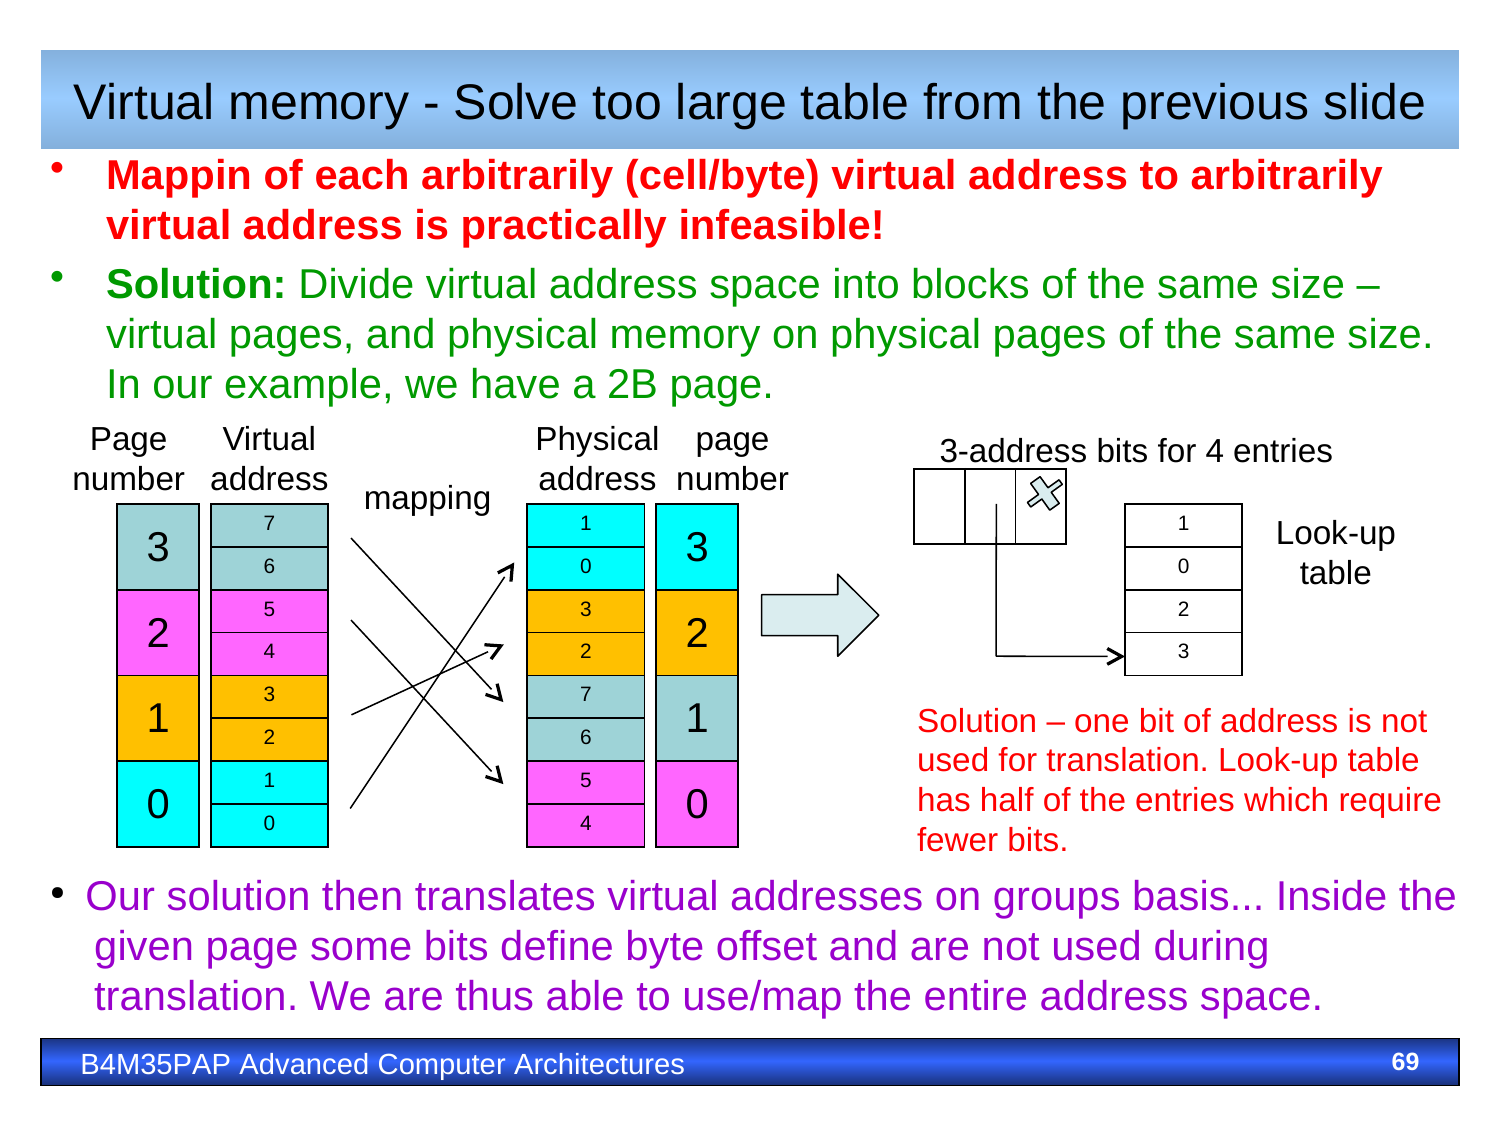

# Virtual memory - Solve too large table from the previous slide
Mappin of each arbitrarily (cell/byte) virtual address to arbitrarily virtual address is practically infeasible!
Solution: Divide virtual address space into blocks of the same size – virtual pages, and physical memory on physical pages of the same size. In our example, we have a 2B page.
Page number
Virtual address
Physical address
page number
3-address bits for 4 entries
mapping
| | | |
| --- | --- | --- |
| 3 |
| --- |
| 2 |
| 1 |
| 0 |
| 7 |
| --- |
| 6 |
| 5 |
| 4 |
| 3 |
| 2 |
| 1 |
| 0 |
| 1 |
| --- |
| 0 |
| 3 |
| 2 |
| 7 |
| 6 |
| 5 |
| 4 |
| 3 |
| --- |
| 2 |
| 1 |
| 0 |
| 1 |
| --- |
| 0 |
| 2 |
| 3 |
Look-up table
Solution – one bit of address is not used for translation. Look-up table has half of the entries which require fewer bits.
Our solution then translates virtual addresses on groups basis... Inside the given page some bits define byte offset and are not used during translation. We are thus able to use/map the entire address space.